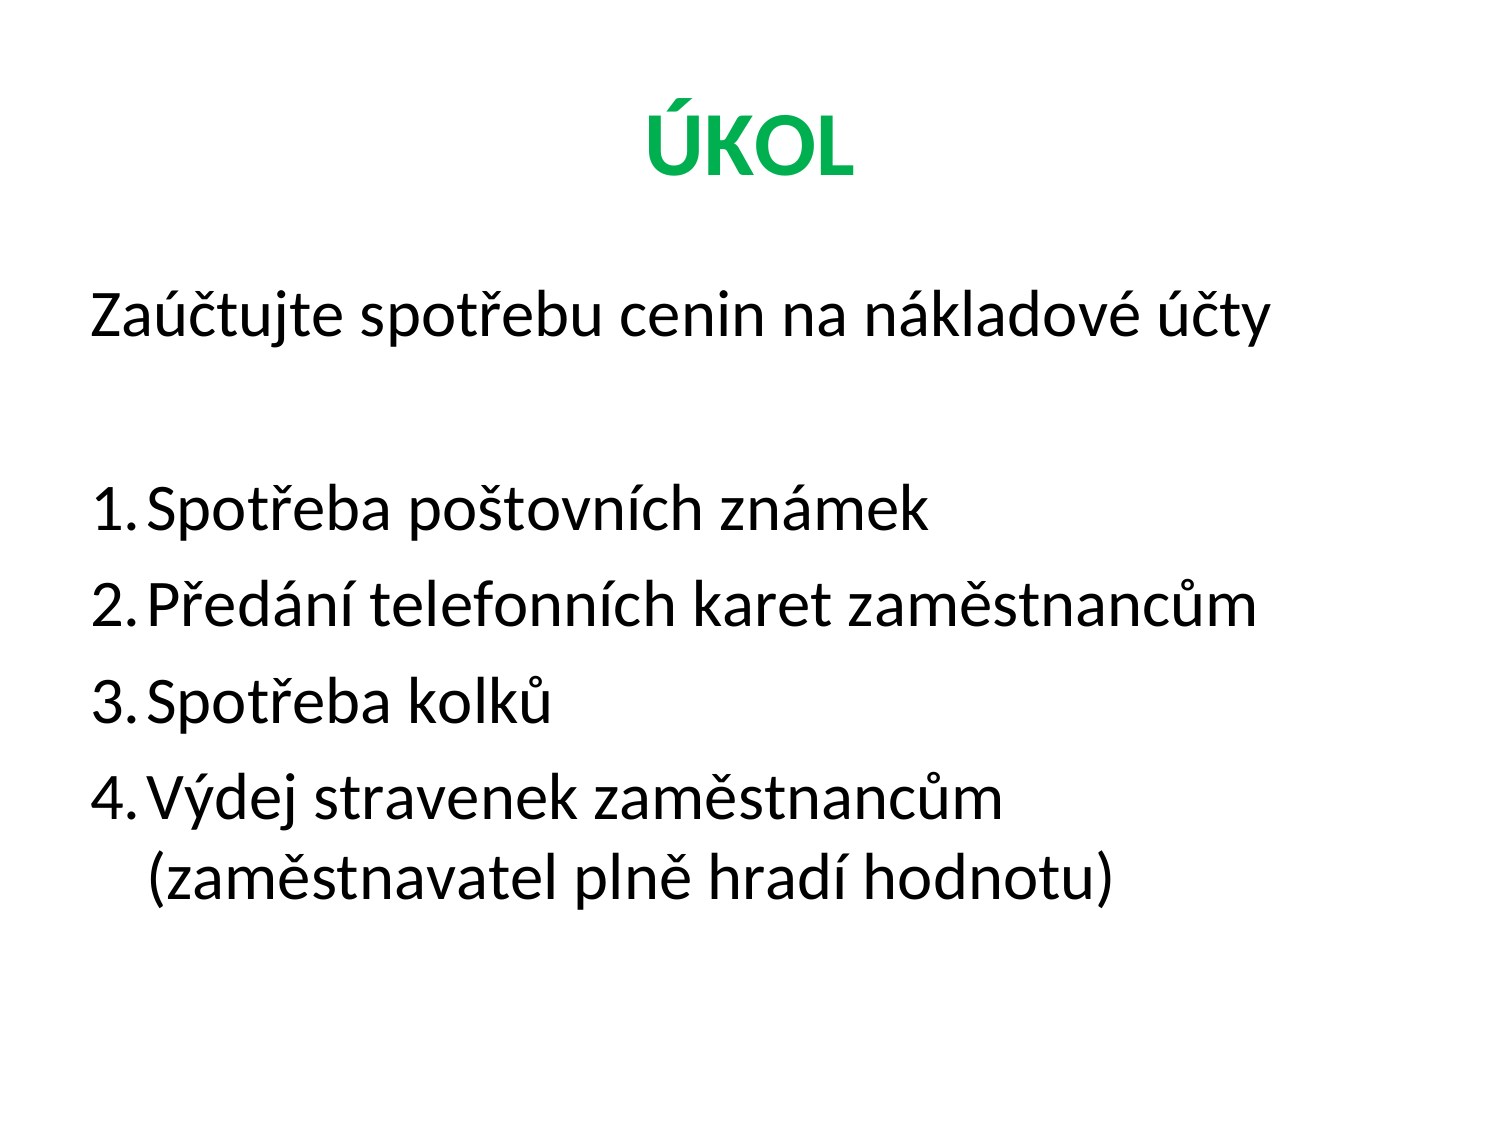

# ÚKOL
Zaúčtujte spotřebu cenin na nákladové účty
Spotřeba poštovních známek
Předání telefonních karet zaměstnancům
Spotřeba kolků
Výdej stravenek zaměstnancům (zaměstnavatel plně hradí hodnotu)